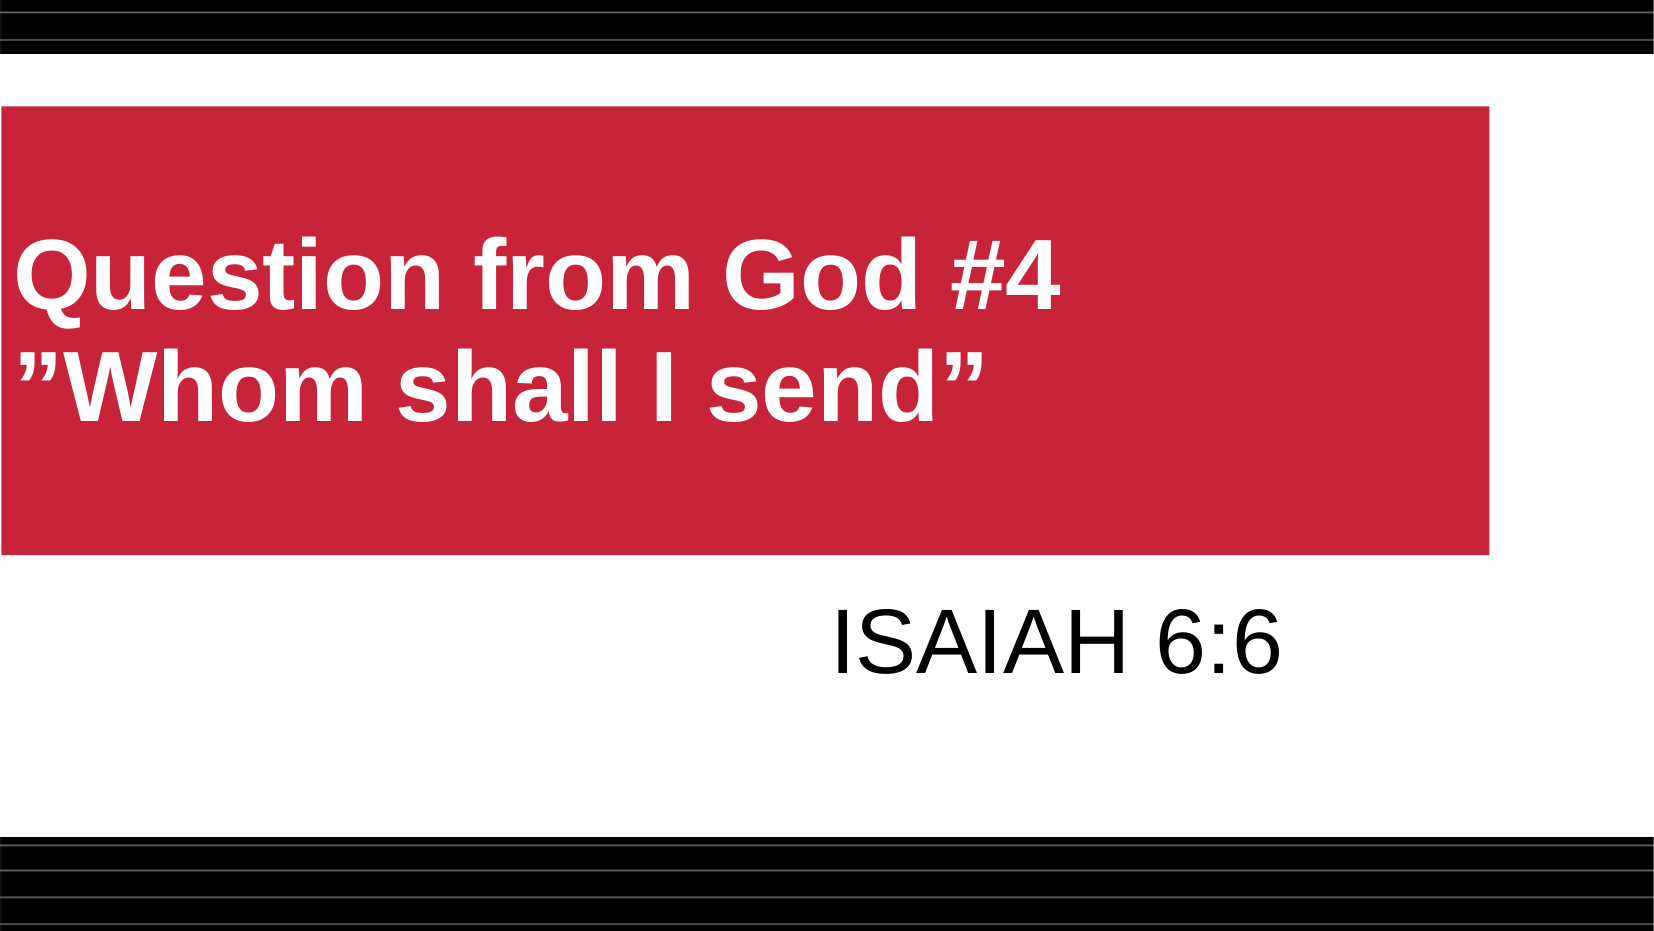

# Question from God #4 ”Whom shall I send”
ISAIAH 6:6